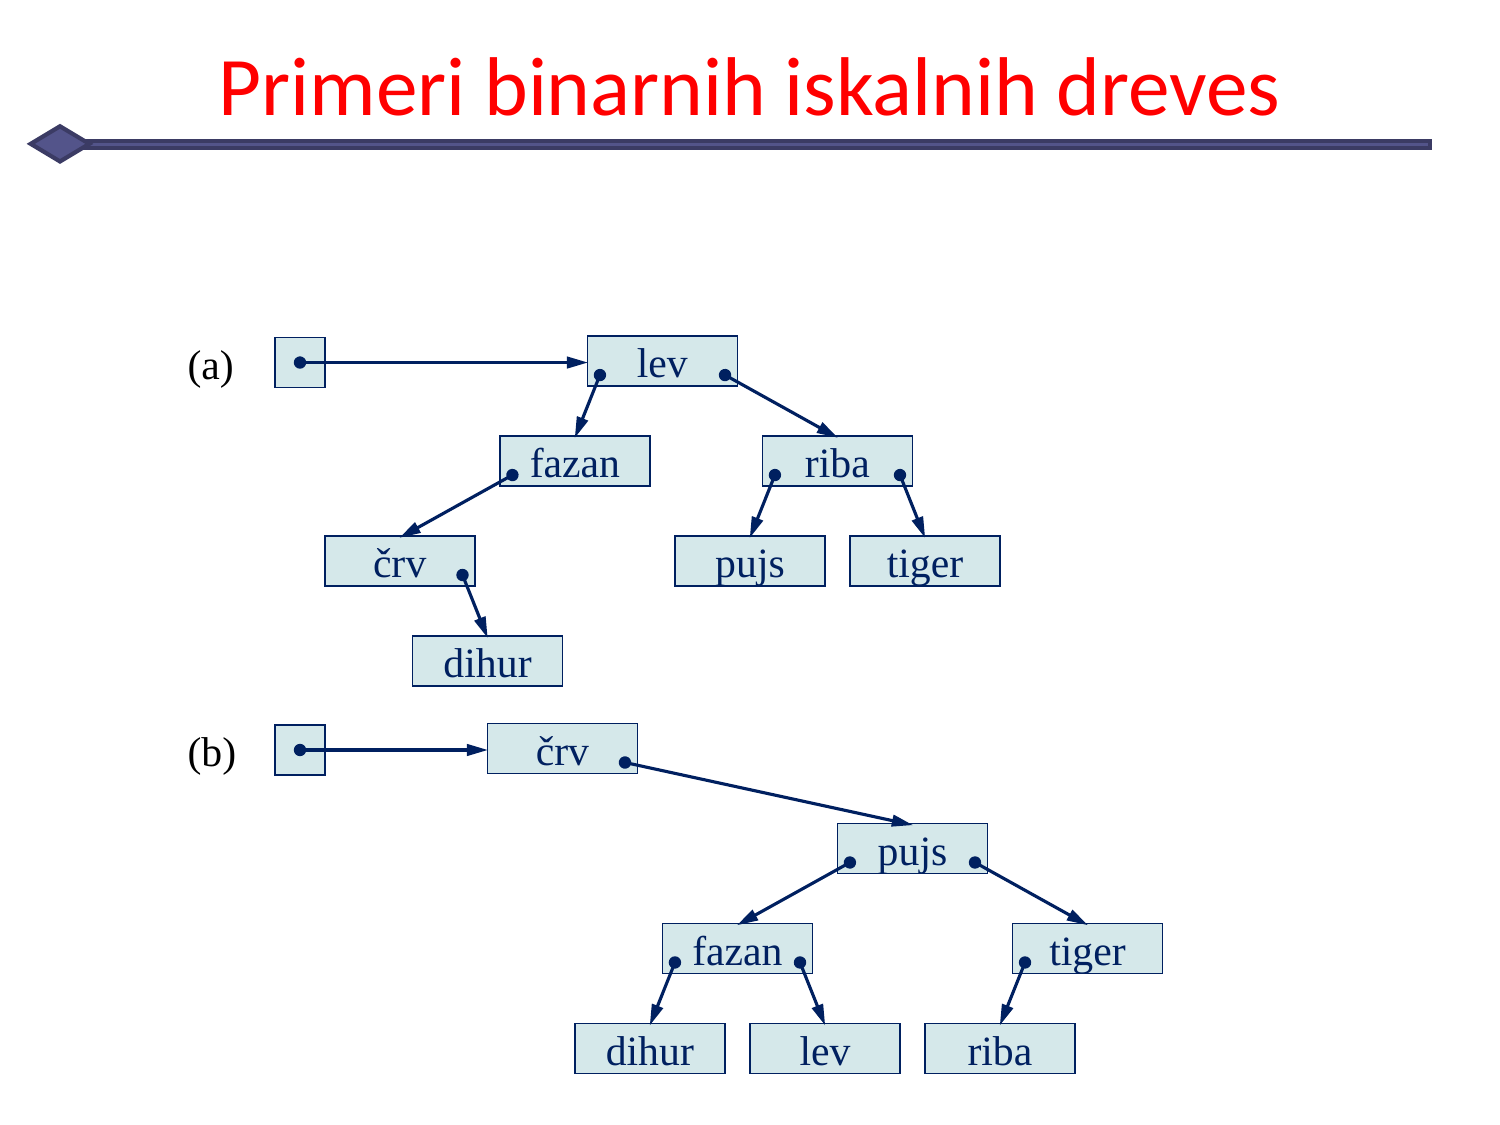

# Primeri binarnih iskalnih dreves
lev
fazan
riba
črv
pujs
tiger
dihur
(a)
črv
(b)
pujs
fazan
tiger
dihur
lev
riba